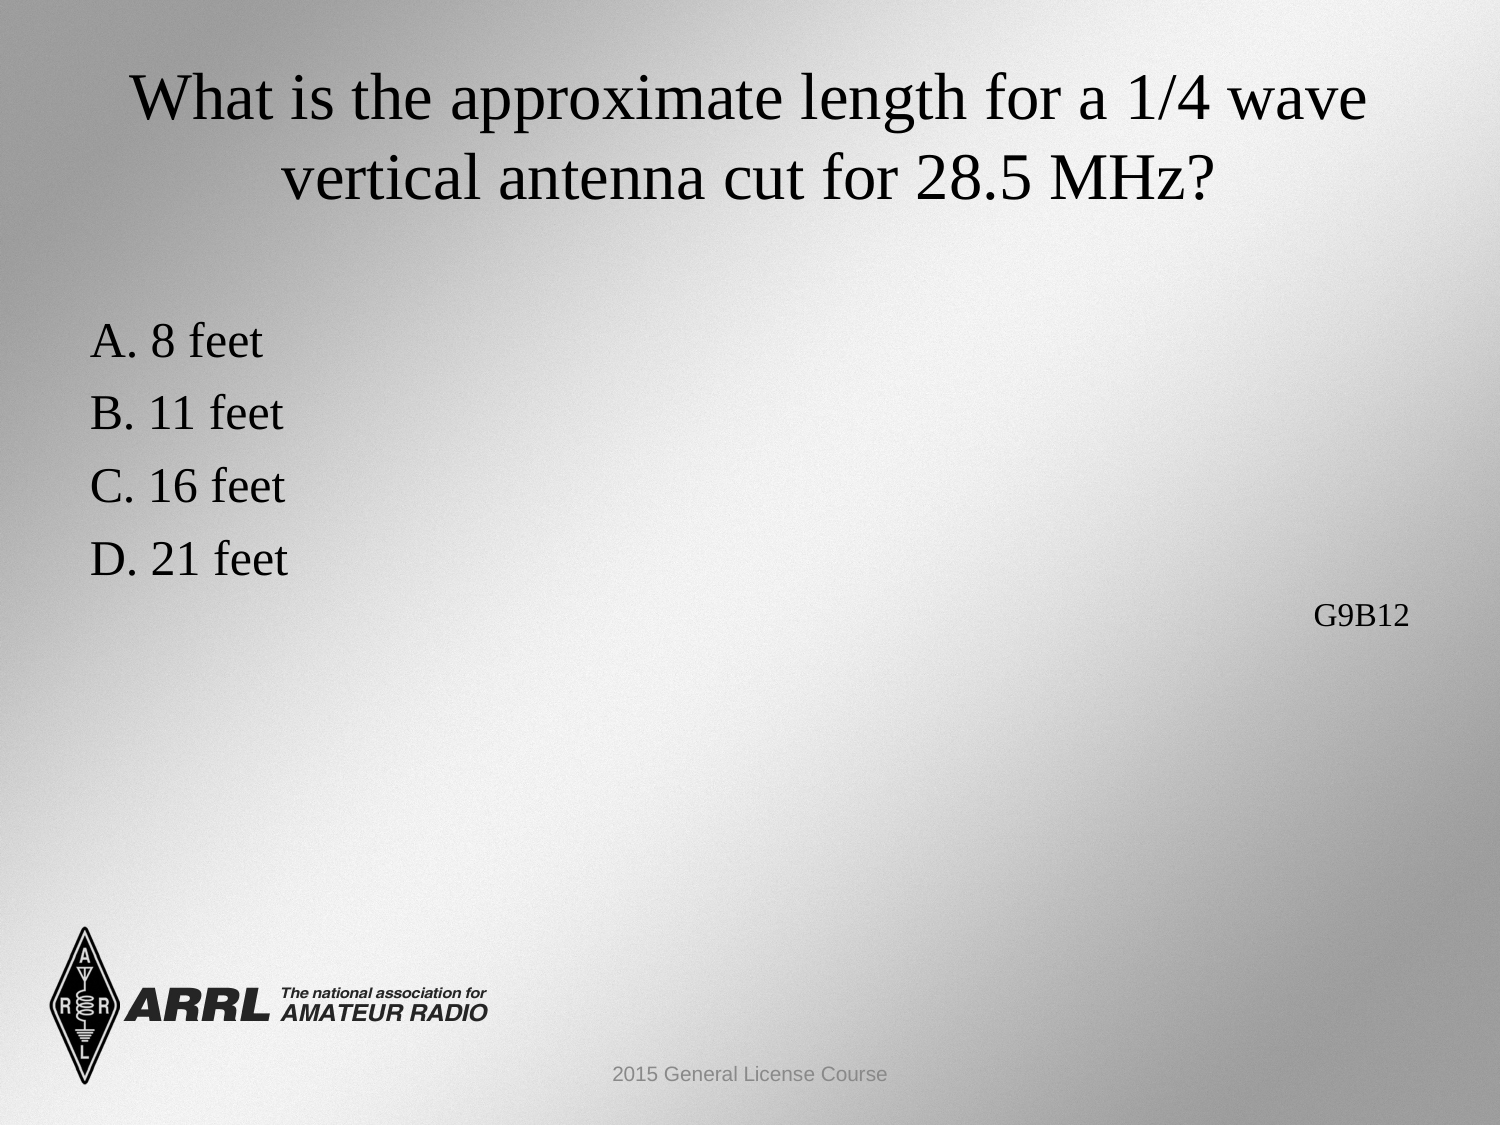

# What is the approximate length for a 1/4 wave vertical antenna cut for 28.5 MHz?
A. 8 feet
B. 11 feet
C. 16 feet
D. 21 feet
 G9B12
2015 General License Course